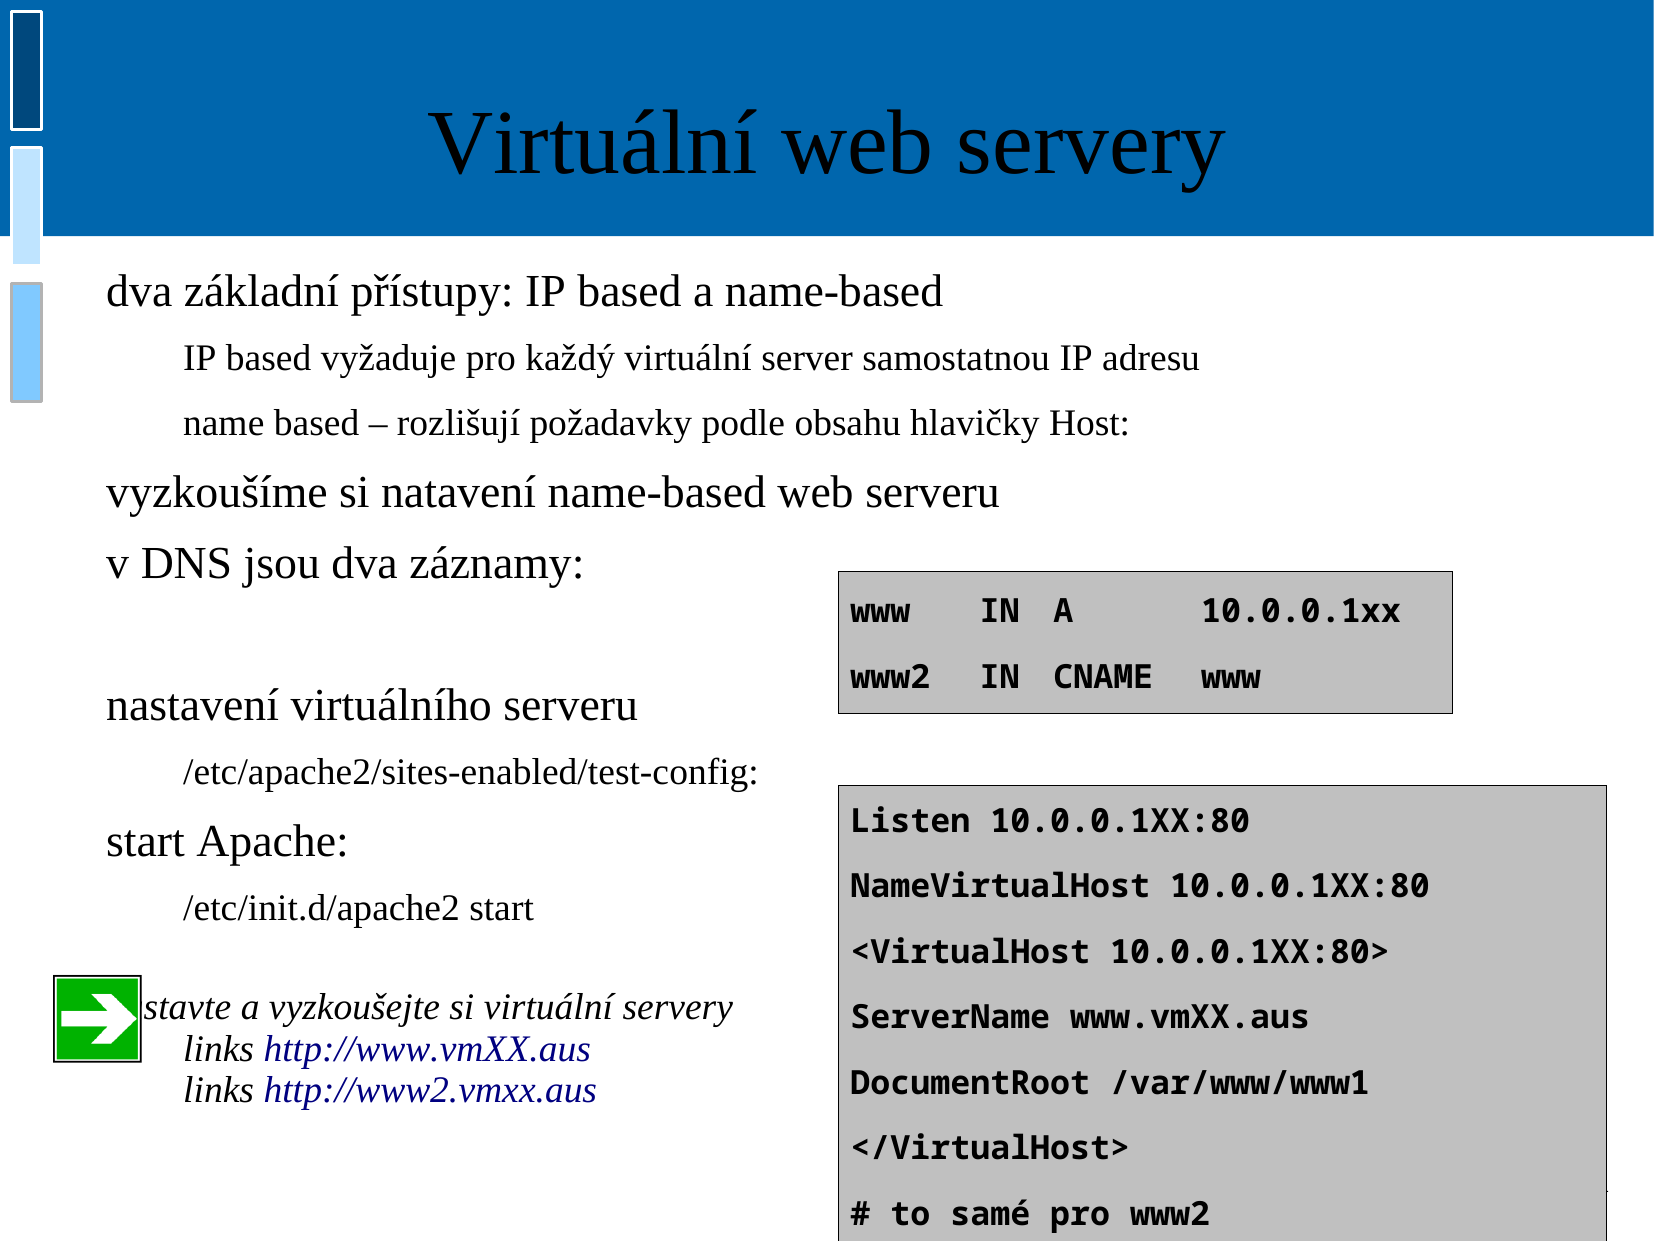

# Virtuální web servery
dva základní přístupy: IP based a name-based
IP based vyžaduje pro každý virtuální server samostatnou IP adresu
name based – rozlišují požadavky podle obsahu hlavičky Host:
vyzkoušíme si natavení name-based web serveru
v DNS jsou dva záznamy:
nastavení virtuálního serveru
/etc/apache2/sites-enabled/test-config:
start Apache:
/etc/init.d/apache2 start
www	IN	A		10.0.0.1xx
www2	IN	CNAME	www
Listen 10.0.0.1XX:80
NameVirtualHost 10.0.0.1XX:80
<VirtualHost 10.0.0.1XX:80>
ServerName www.vmXX.aus
DocumentRoot /var/www/www1
</VirtualHost>
# to samé pro www2
nastavte a vyzkoušejte si virtuální servery
links http://www.vmXX.aus
links http://www2.vmxx.aus